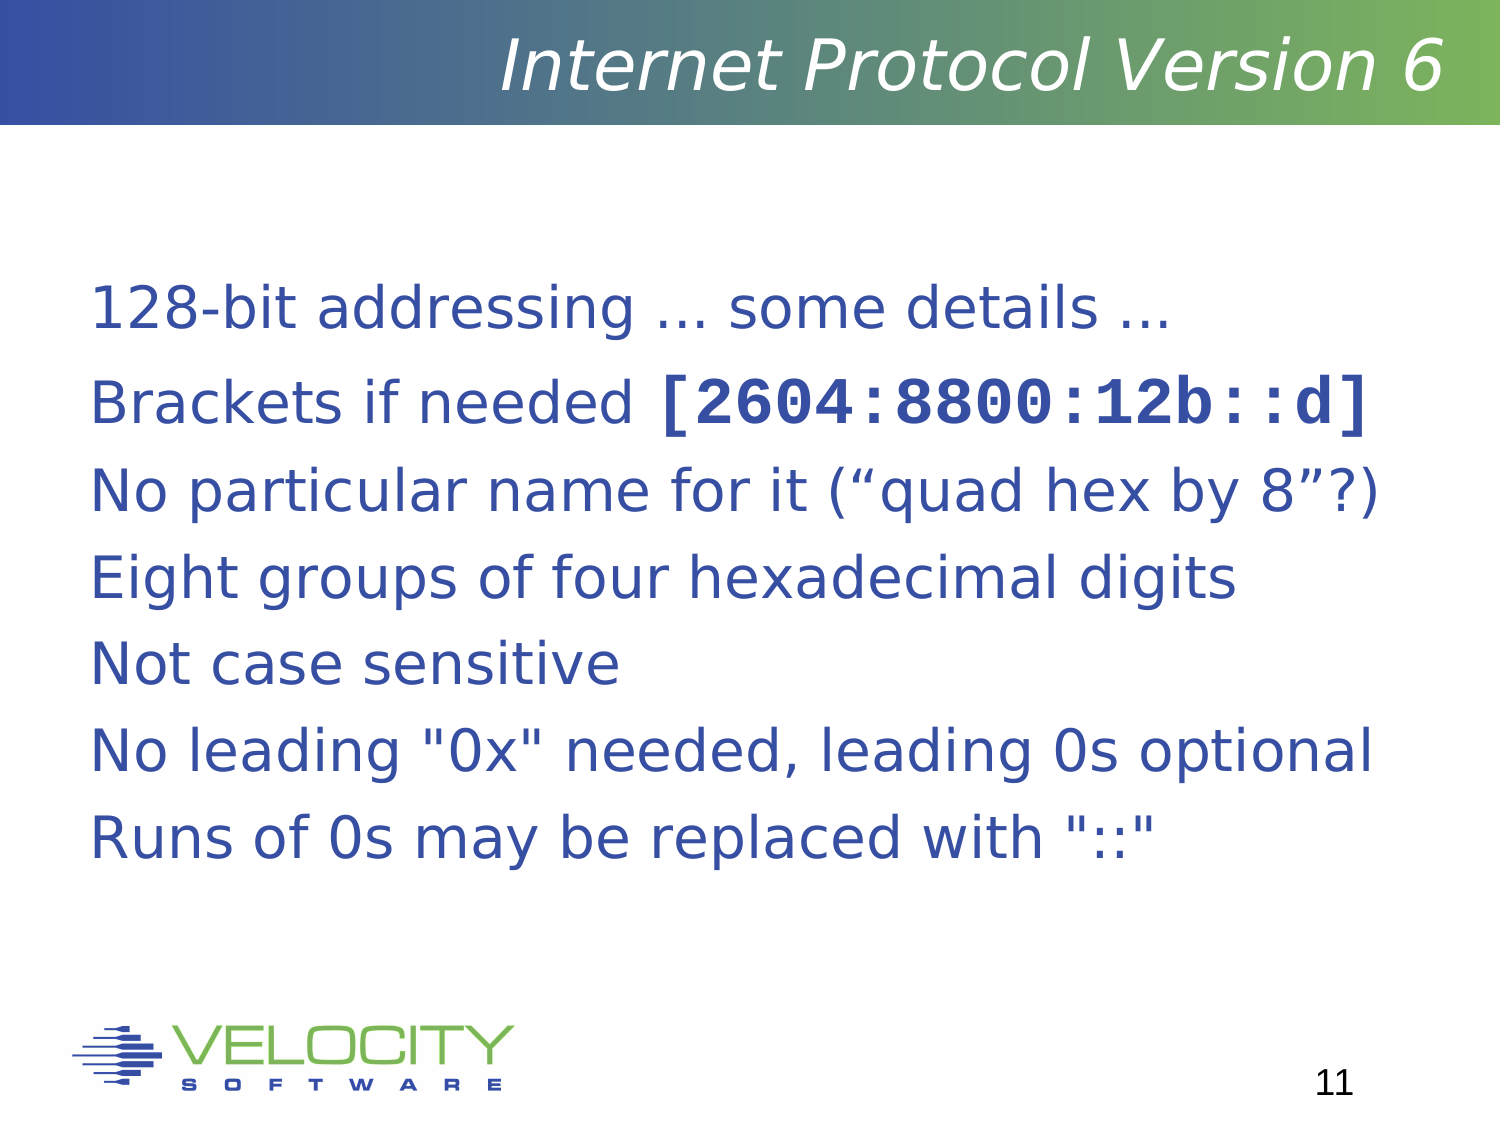

# Internet Protocol Version 6
128-bit addressing ... some details ...
Brackets if needed [2604:8800:12b::d]
No particular name for it (“quad hex by 8”?)
Eight groups of four hexadecimal digits
Not case sensitive
No leading "0x" needed, leading 0s optional
Runs of 0s may be replaced with "::"
11